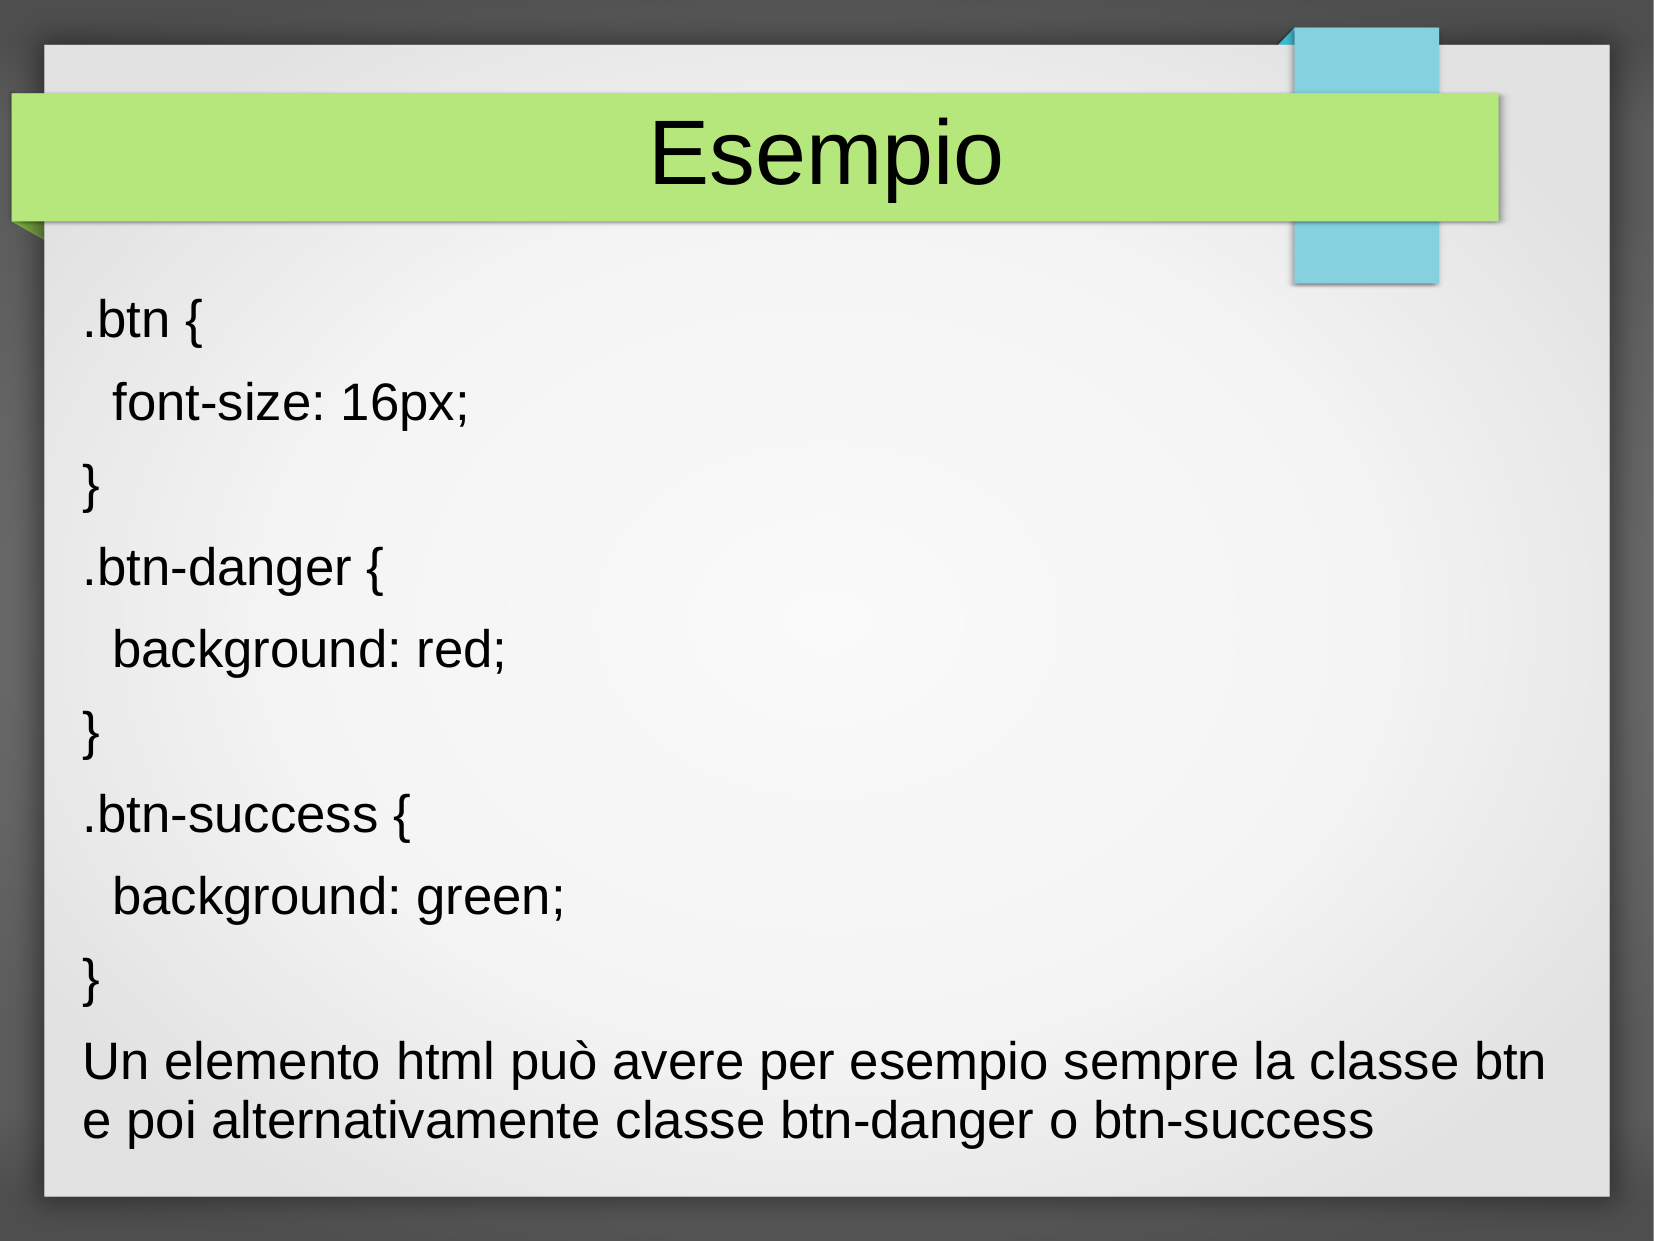

# Esempio
.btn {
 font-size: 16px;
}
.btn-danger {
 background: red;
}
.btn-success {
 background: green;
}
Un elemento html può avere per esempio sempre la classe btn e poi alternativamente classe btn-danger o btn-success